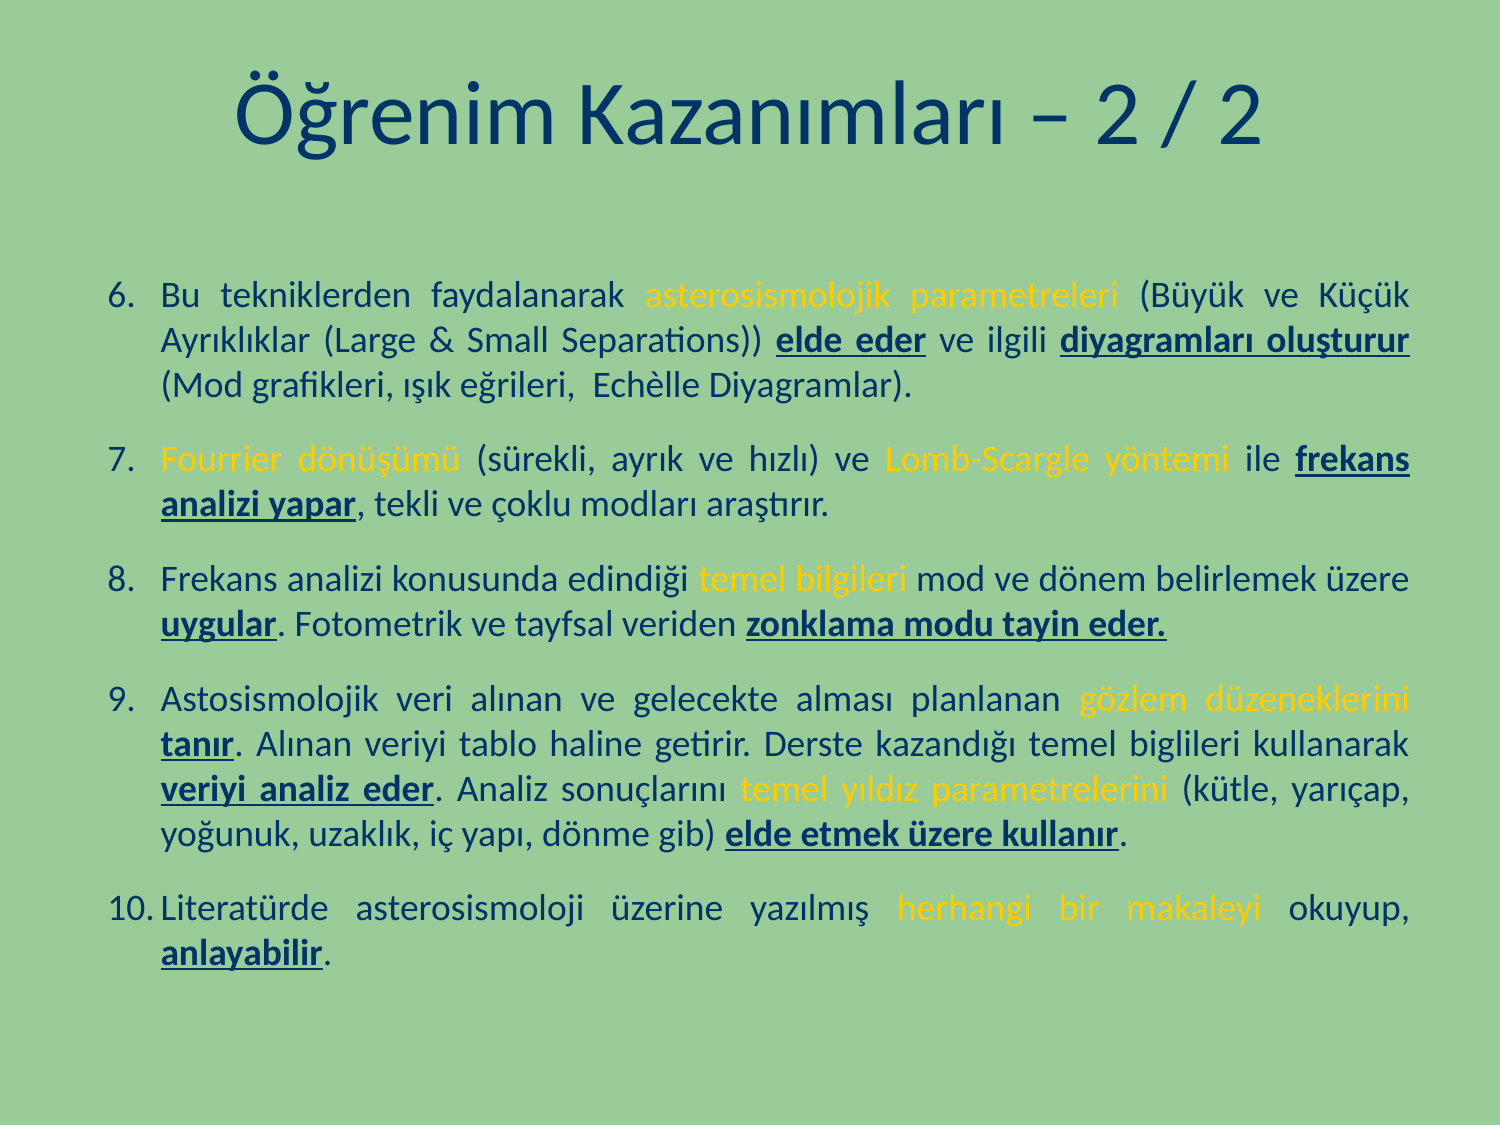

# Öğrenim Kazanımları – 2 / 2
Bu tekniklerden faydalanarak asterosismolojik parametreleri (Büyük ve Küçük Ayrıklıklar (Large & Small Separations)) elde eder ve ilgili diyagramları oluşturur (Mod grafikleri, ışık eğrileri, Echèlle Diyagramlar).
Fourrier dönüşümü (sürekli, ayrık ve hızlı) ve Lomb-Scargle yöntemi ile frekans analizi yapar, tekli ve çoklu modları araştırır.
Frekans analizi konusunda edindiği temel bilgileri mod ve dönem belirlemek üzere uygular. Fotometrik ve tayfsal veriden zonklama modu tayin eder.
Astosismolojik veri alınan ve gelecekte alması planlanan gözlem düzeneklerini tanır. Alınan veriyi tablo haline getirir. Derste kazandığı temel biglileri kullanarak veriyi analiz eder. Analiz sonuçlarını temel yıldız parametrelerini (kütle, yarıçap, yoğunuk, uzaklık, iç yapı, dönme gib) elde etmek üzere kullanır.
Literatürde asterosismoloji üzerine yazılmış herhangi bir makaleyi okuyup, anlayabilir.